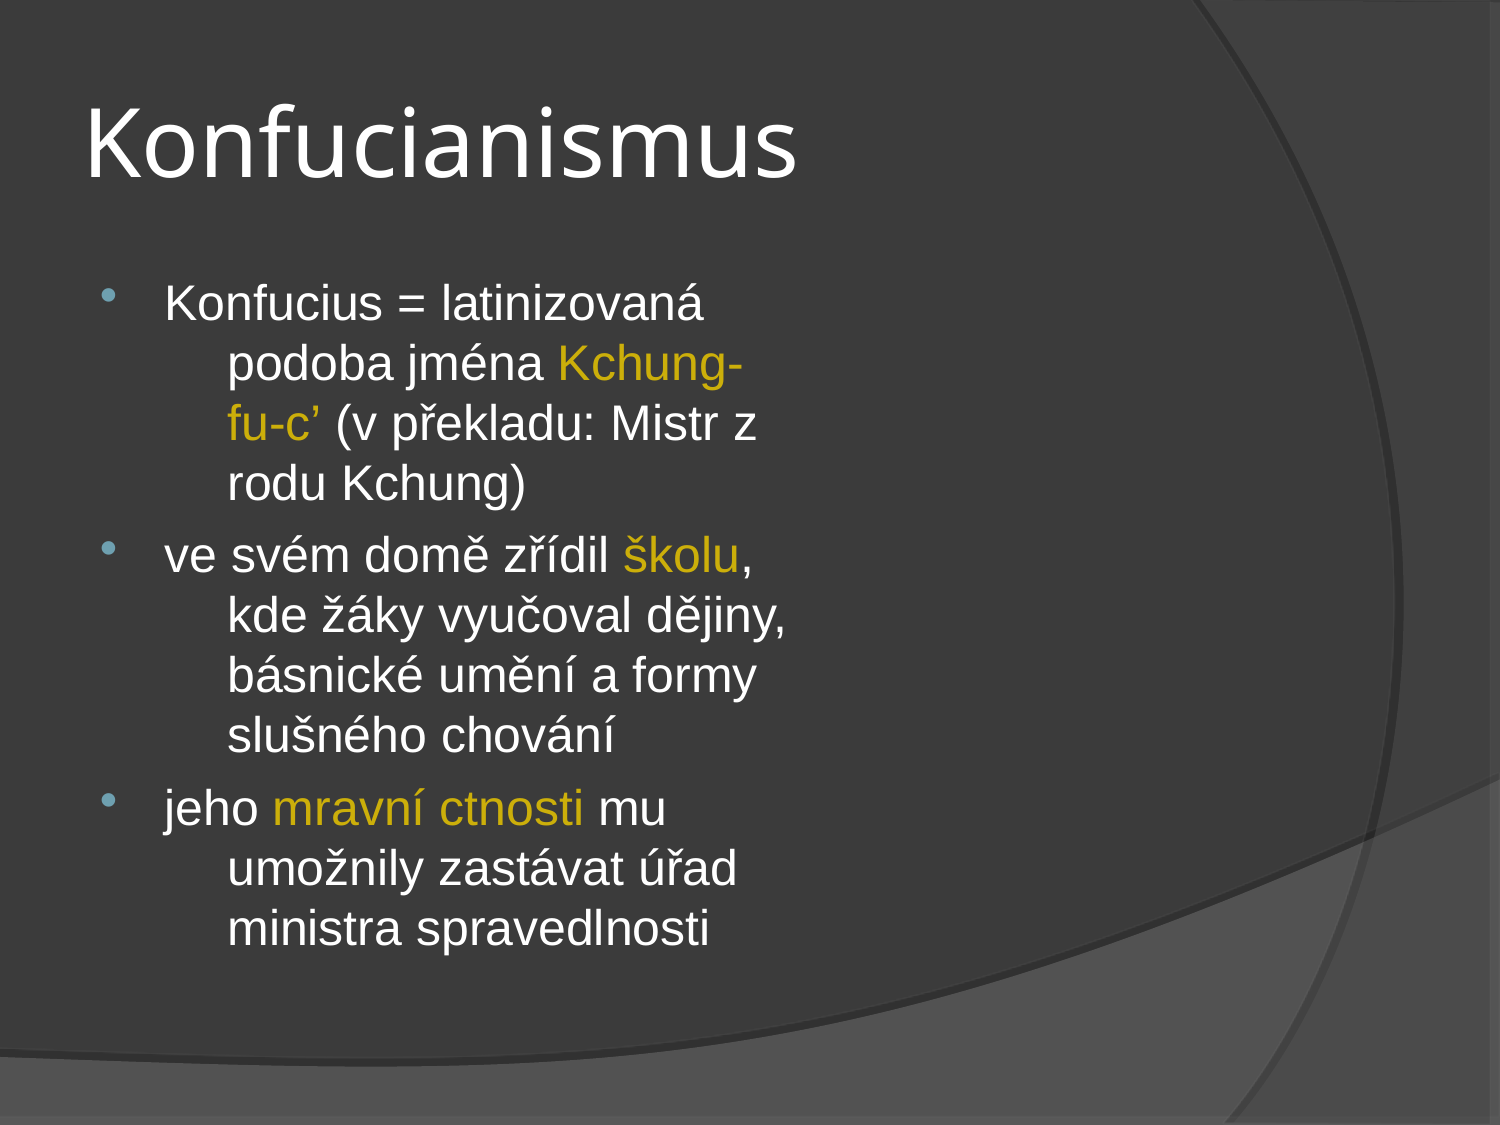

# Konfucianismus
Konfucius = latinizovaná podoba jména Kchung-fu-c’ (v překladu: Mistr z rodu Kchung)
ve svém domě zřídil školu, kde žáky vyučoval dějiny, básnické umění a formy slušného chování
jeho mravní ctnosti mu umožnily zastávat úřad ministra spravedlnosti